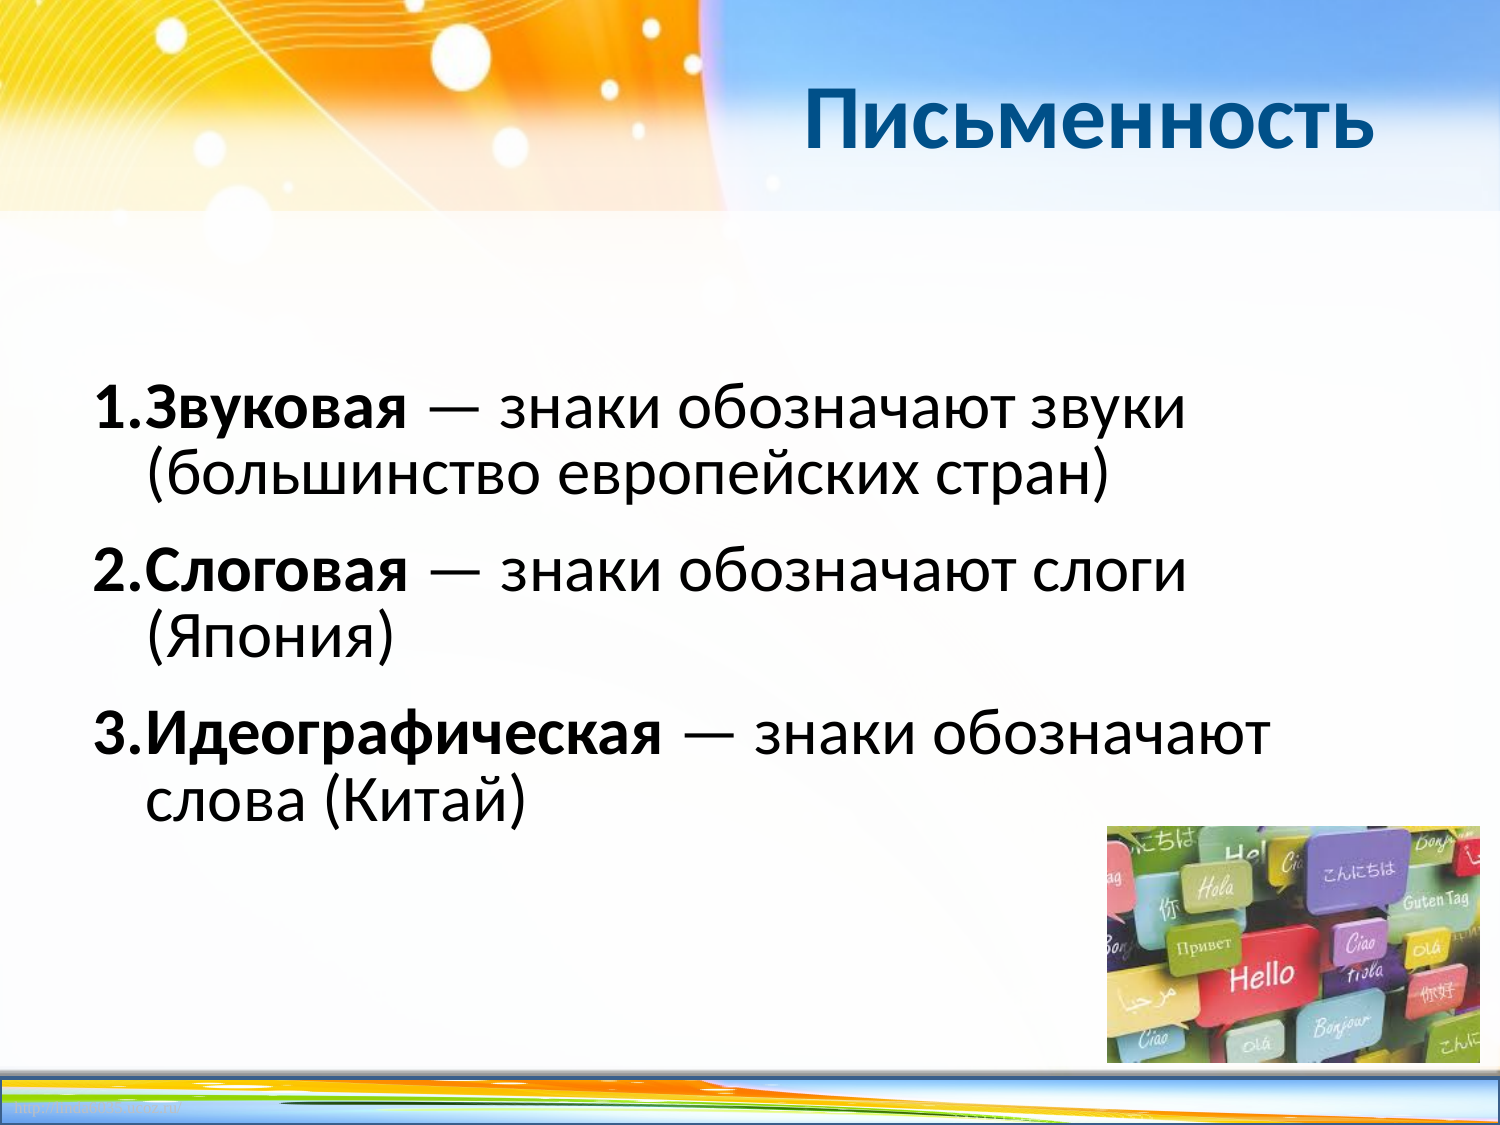

# Письменность
Звуковая — знаки обозначают звуки (большинство европейских стран)
Слоговая — знаки обозначают слоги (Япония)
Идеографическая — знаки обозначают слова (Китай)